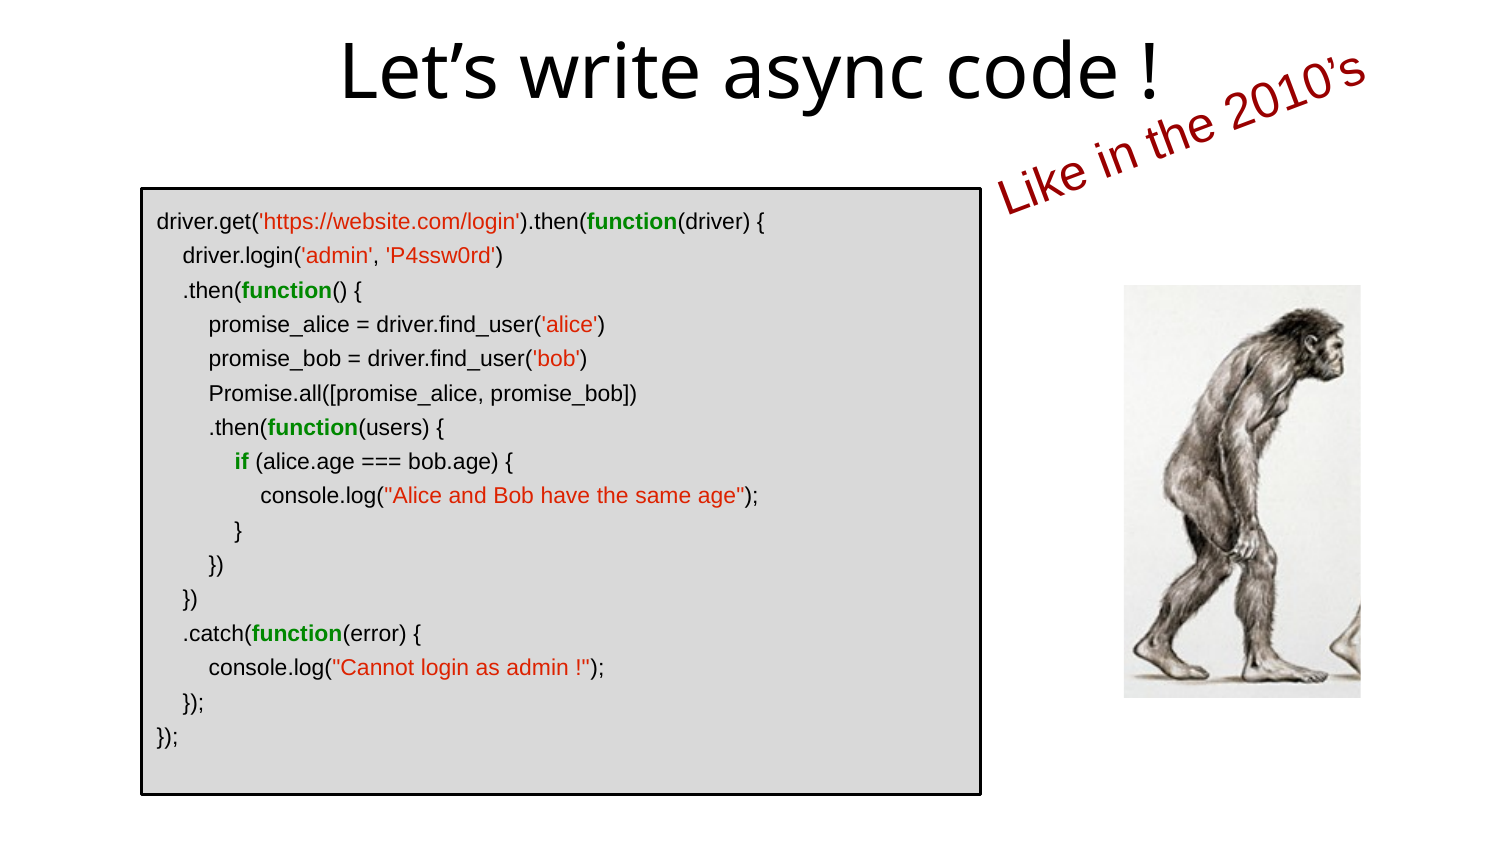

Let’s write async code !
Like in the 2010’s
driver.get('https://website.com/login').then(function(driver) {
 driver.login('admin', 'P4ssw0rd')
 .then(function() {
 promise_alice = driver.find_user('alice')
 promise_bob = driver.find_user('bob')
 Promise.all([promise_alice, promise_bob])
 .then(function(users) {
 if (alice.age === bob.age) {
 console.log("Alice and Bob have the same age");
 }
 })
 })
 .catch(function(error) {
 console.log("Cannot login as admin !");
 });
});